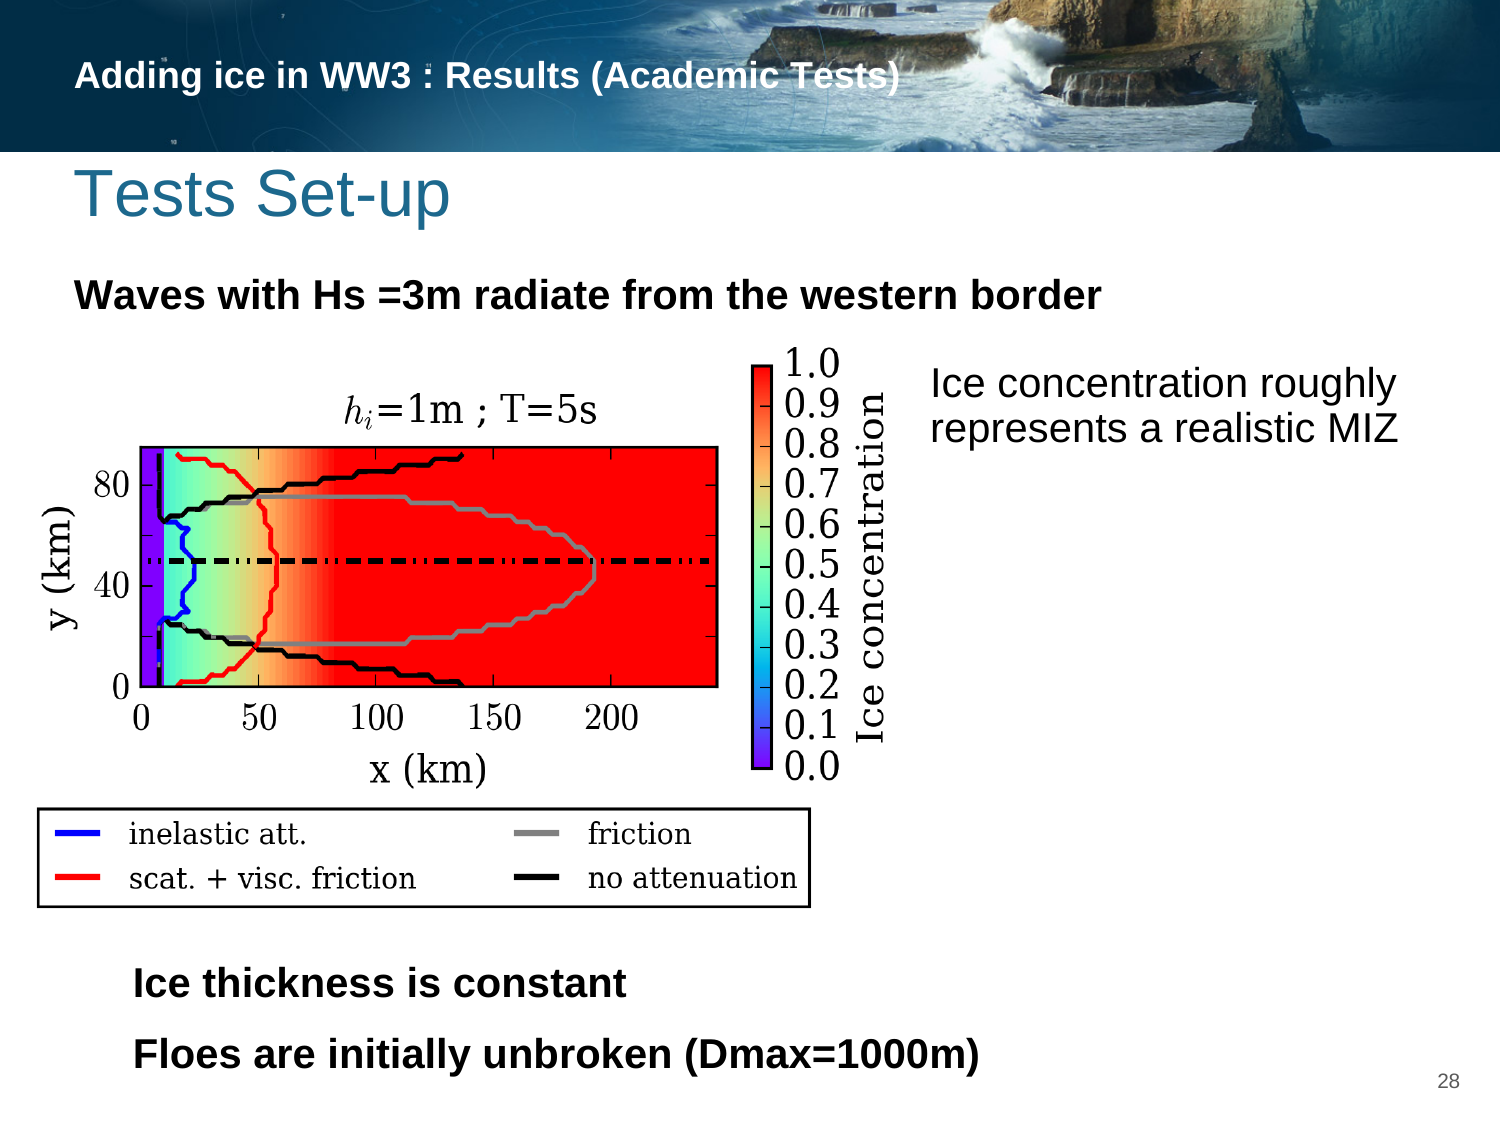

Adding ice in WW3 : Results (Academic Tests)
# Tests Set-up
Waves with Hs =3m radiate from the western border
Ice concentration roughly represents a realistic MIZ
Ice thickness is constant
Floes are initially unbroken (Dmax=1000m)